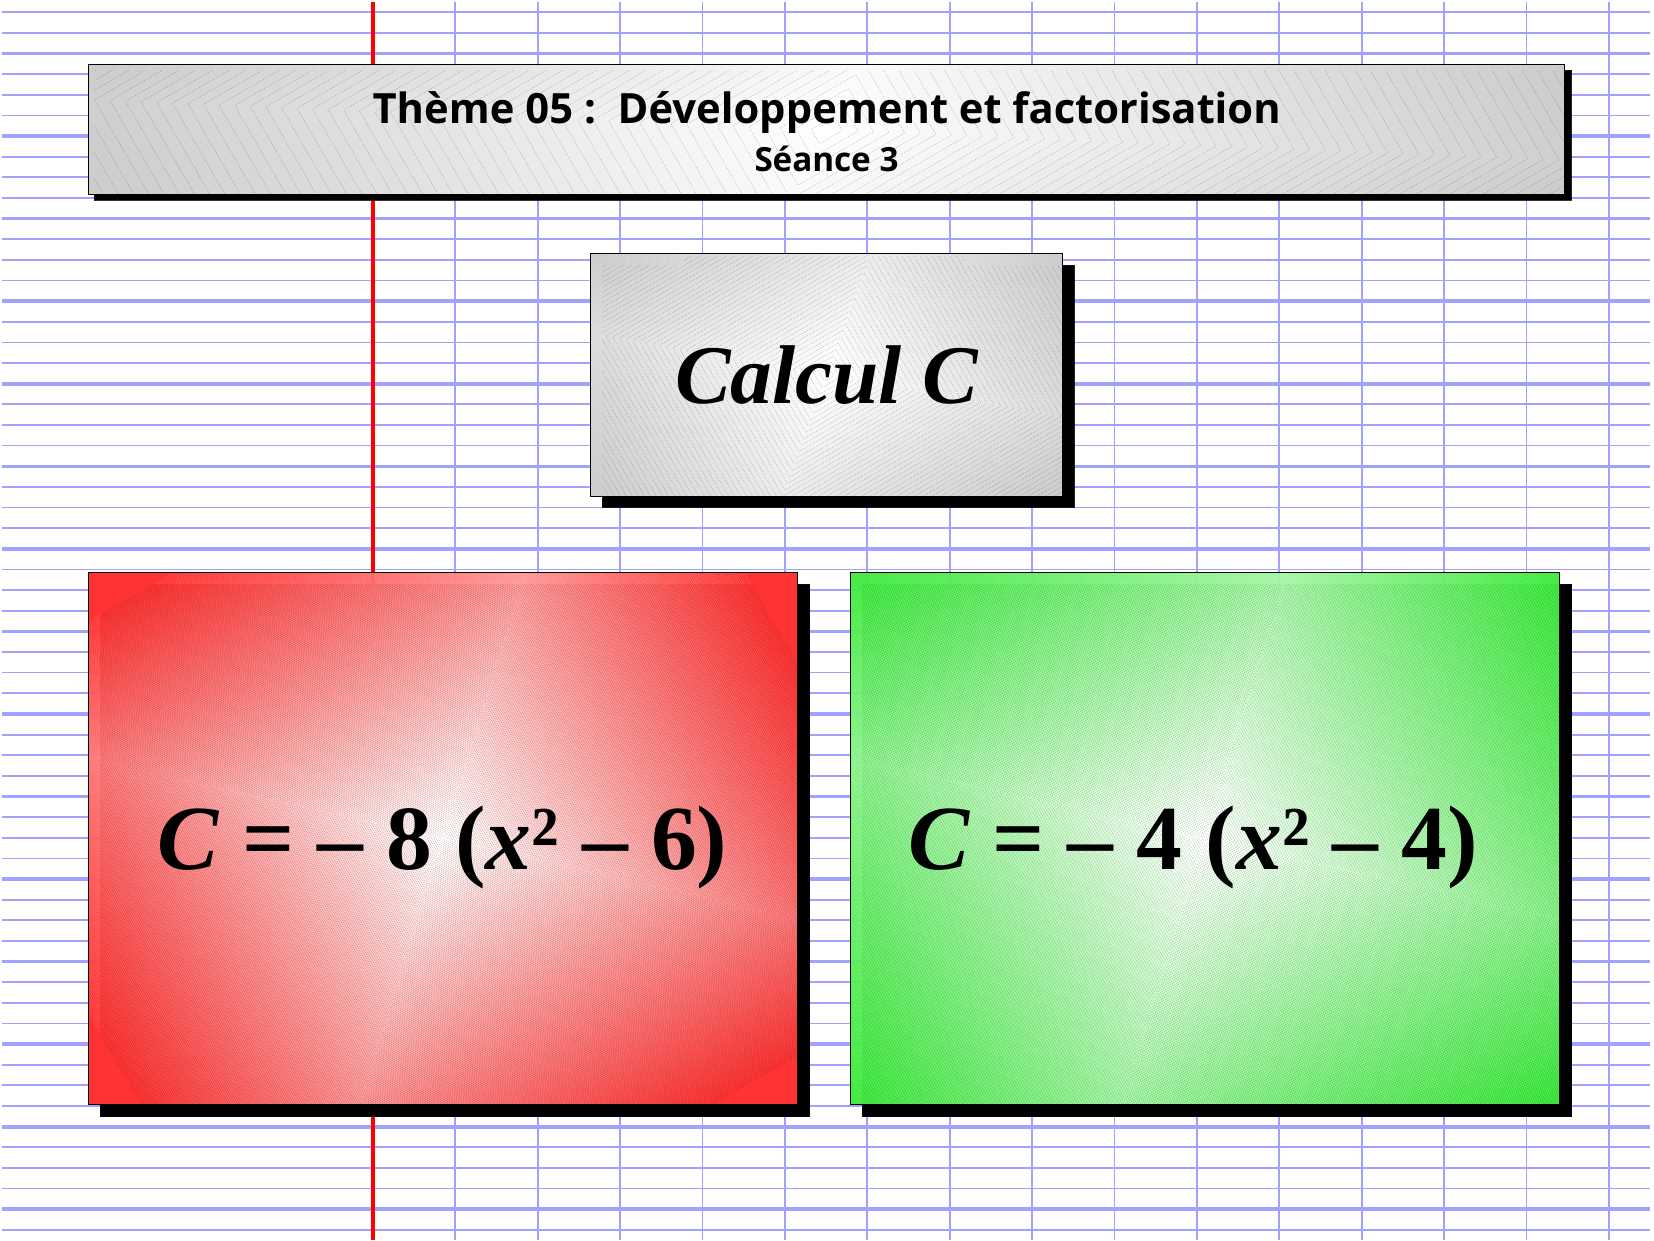

Thème 05 : Développement et factorisation
Séance 3
Calcul C
10
11
12
13
14
15
9
0
1
2
3
4
5
6
7
8
C = – 8 (x² – 6)
C = – 4 (x² – 4)